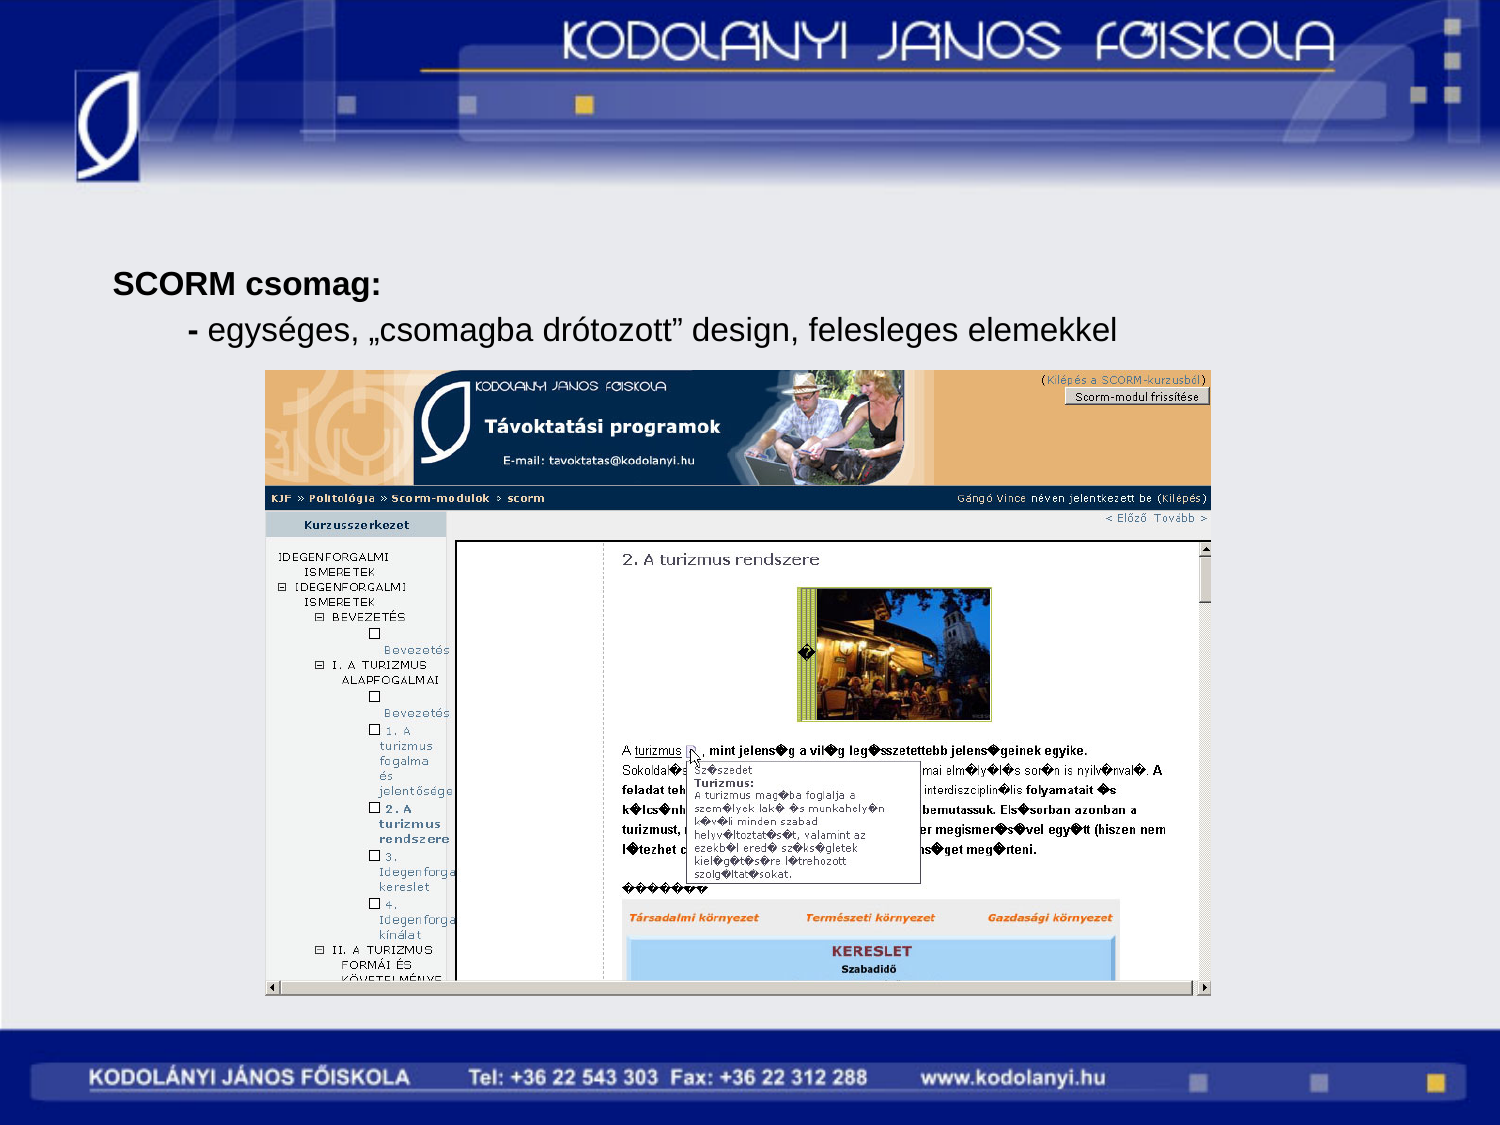

# SCORM csomag:
- egységes, „csomagba drótozott” design, felesleges elemekkel